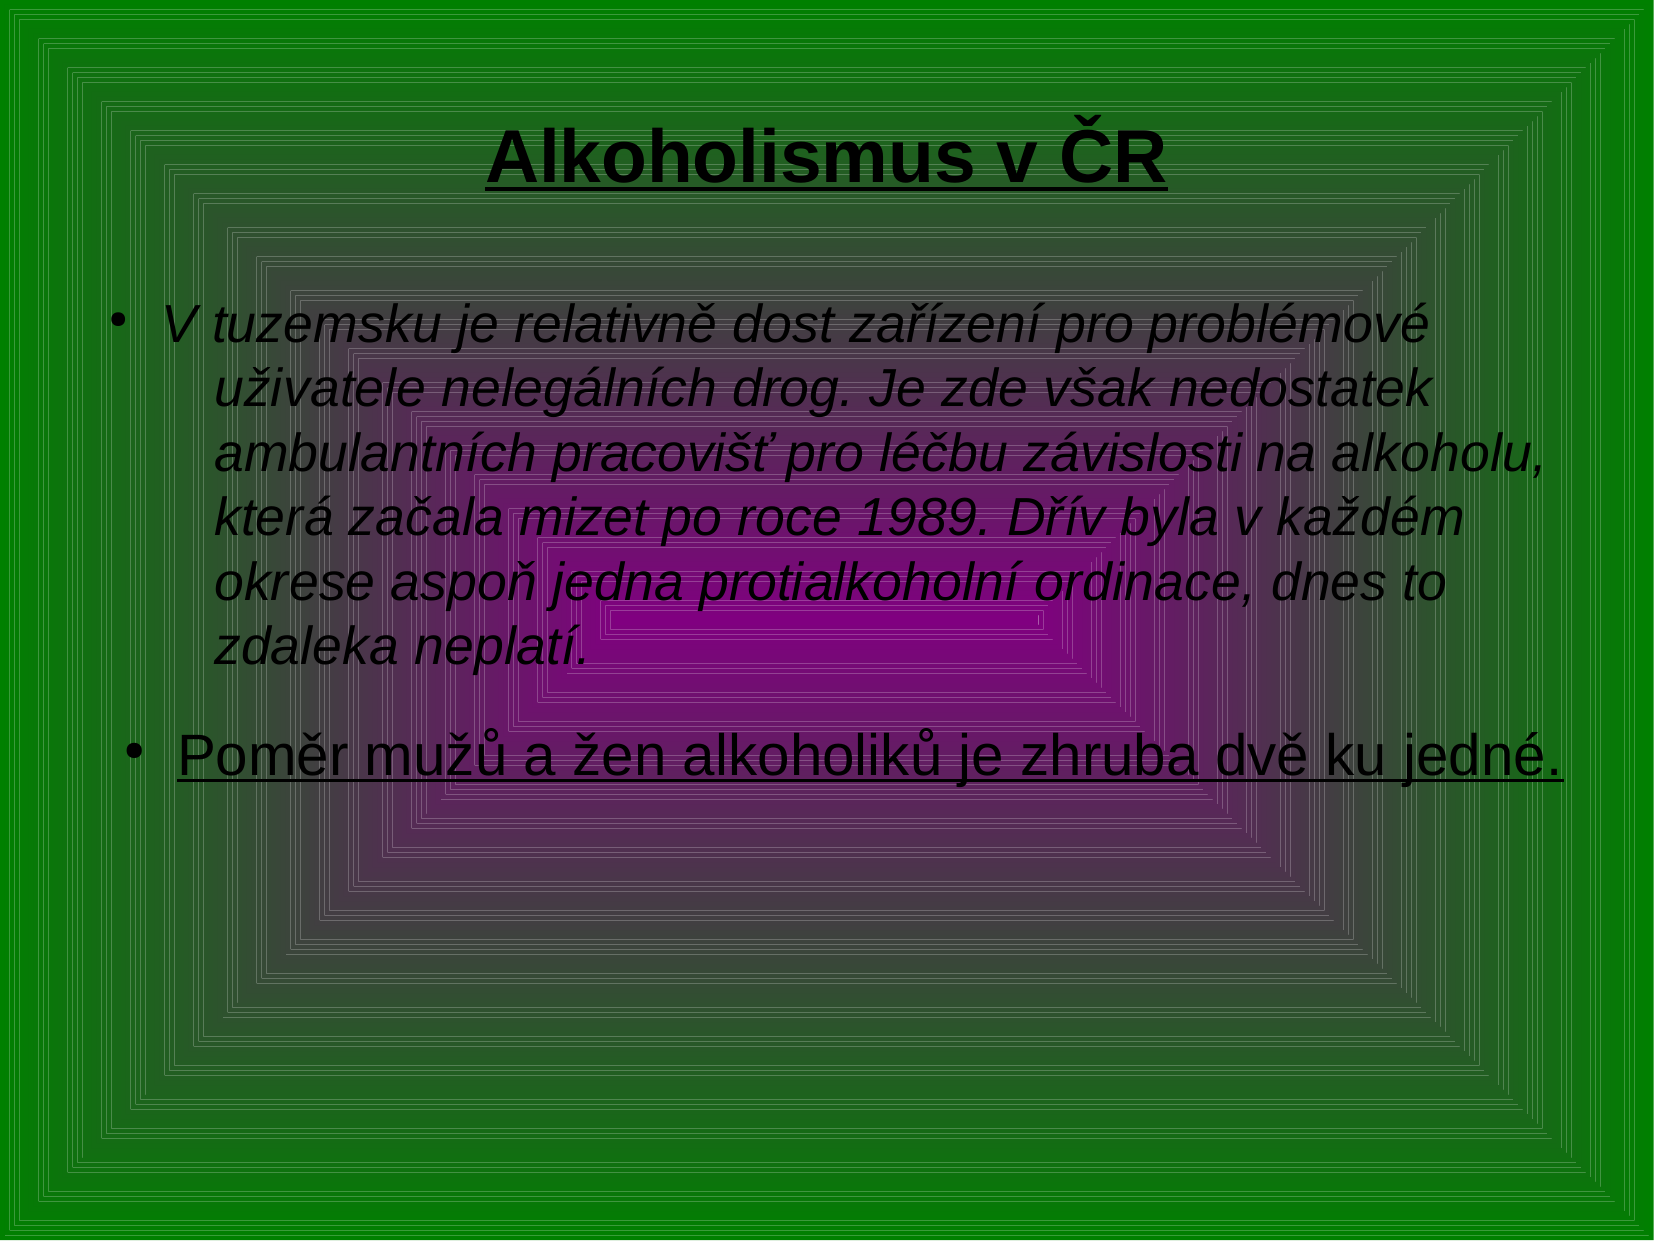

# Alkoholismus v ČR
V tuzemsku je relativně dost zařízení pro problémové uživatele nelegálních drog. Je zde však nedostatek ambulantních pracovišť pro léčbu závislosti na alkoholu, která začala mizet po roce 1989. Dřív byla v každém okrese aspoň jedna protialkoholní ordinace, dnes to zdaleka neplatí.
Poměr mužů a žen alkoholiků je zhruba dvě ku jedné.